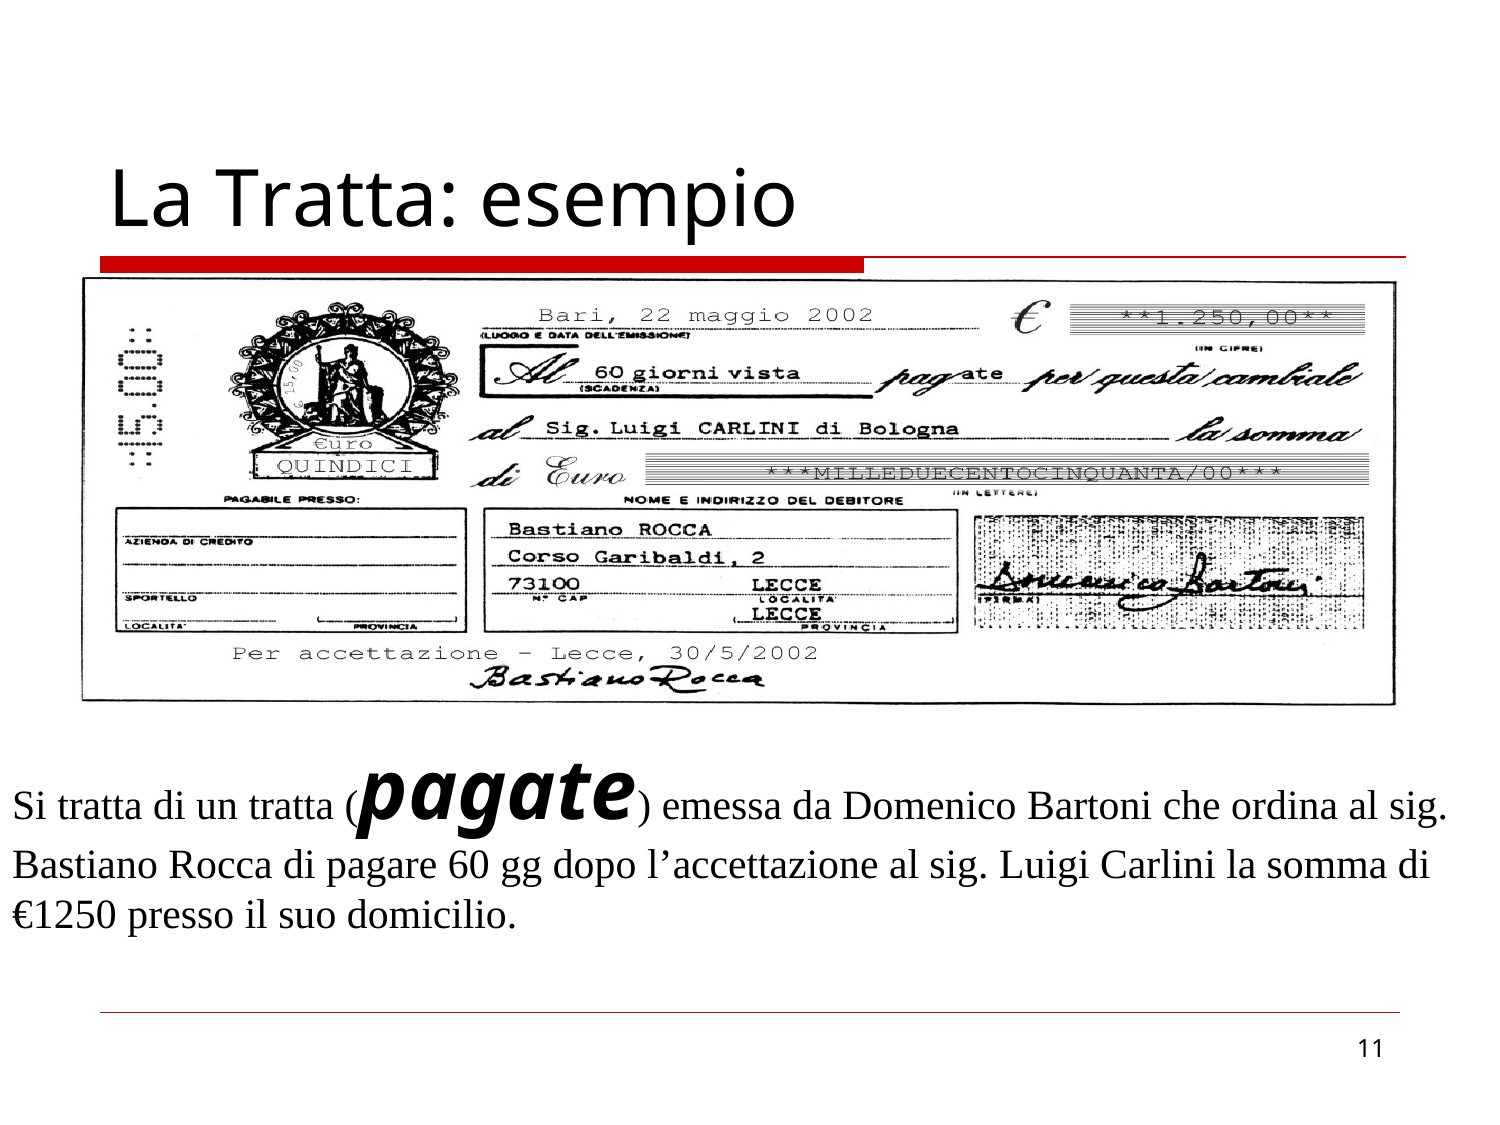

# La Tratta: esempio
Si tratta di un tratta (pagate) emessa da Domenico Bartoni che ordina al sig. Bastiano Rocca di pagare 60 gg dopo l’accettazione al sig. Luigi Carlini la somma di €1250 presso il suo domicilio.
11